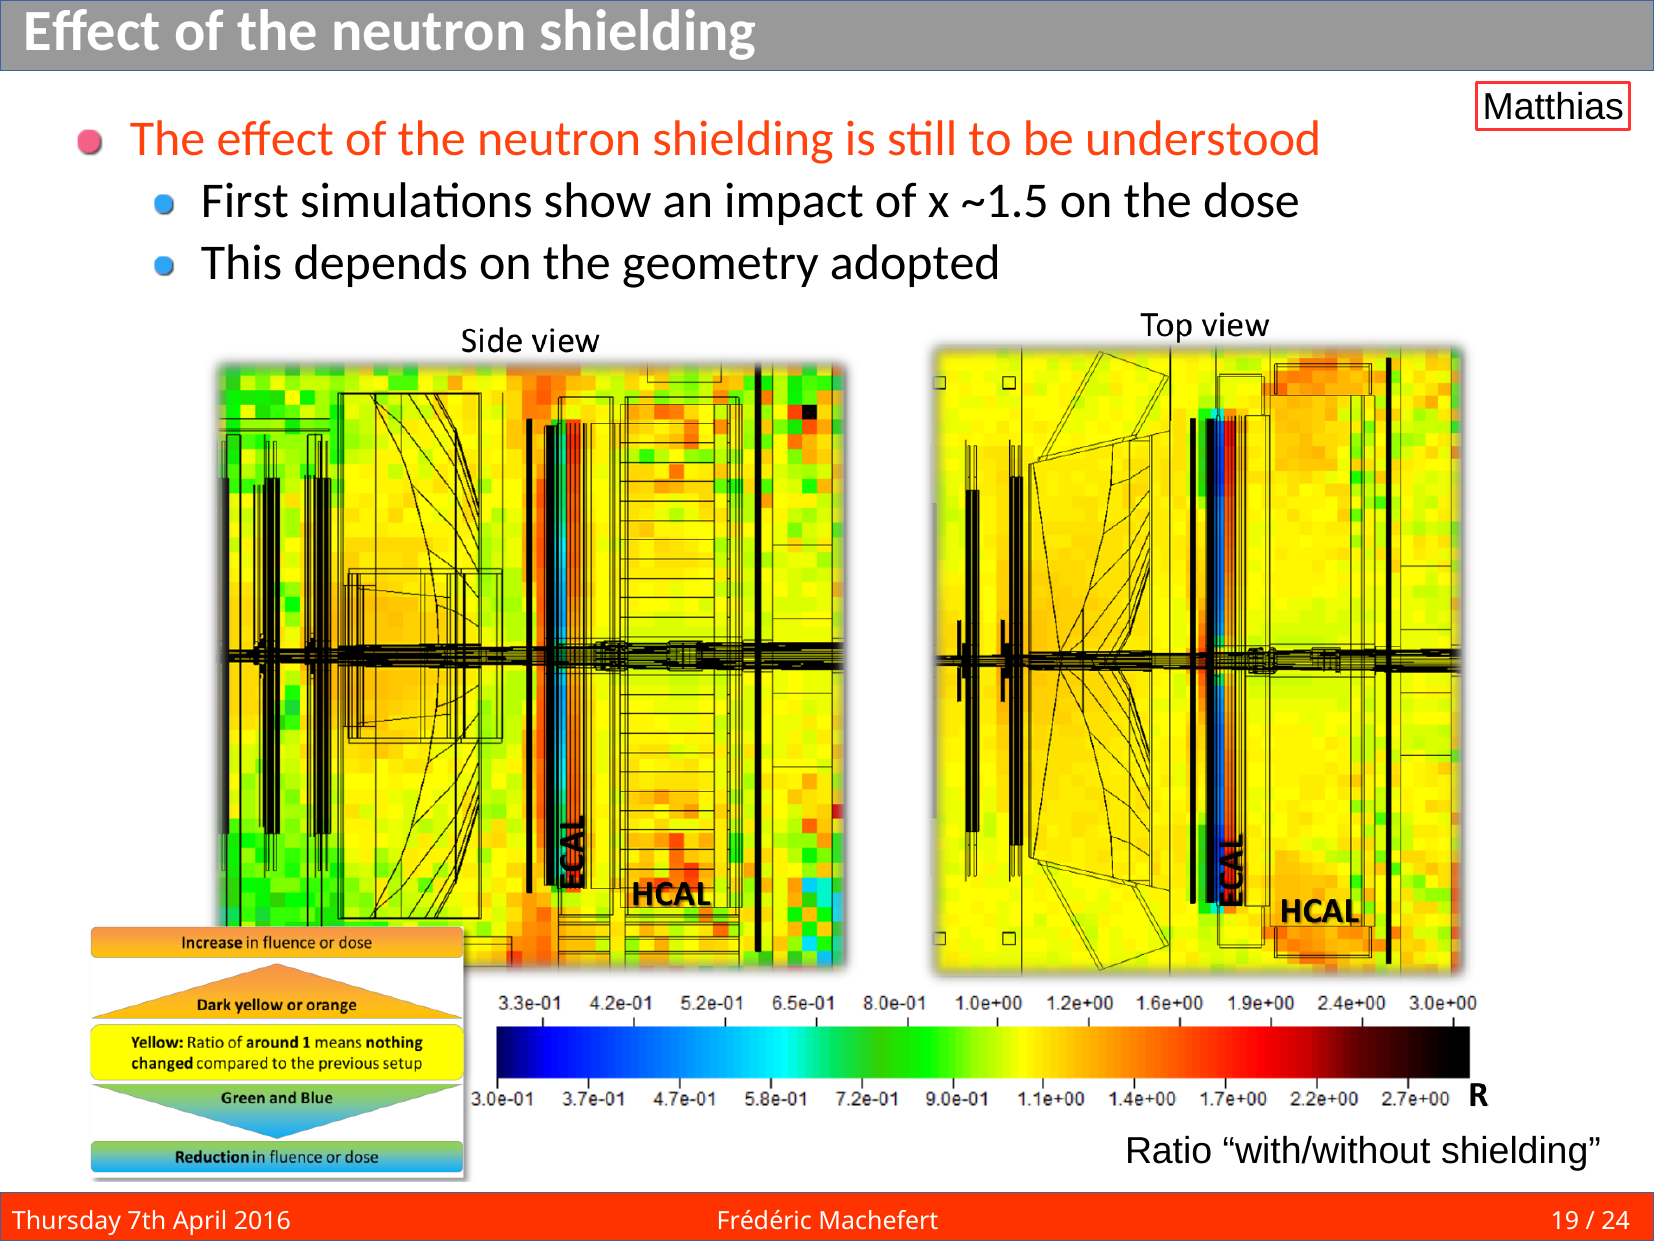

# Effect of the neutron shielding
Matthias
The effect of the neutron shielding is still to be understood
First simulations show an impact of x ~1.5 on the dose
This depends on the geometry adopted
Ratio “with/without shielding”